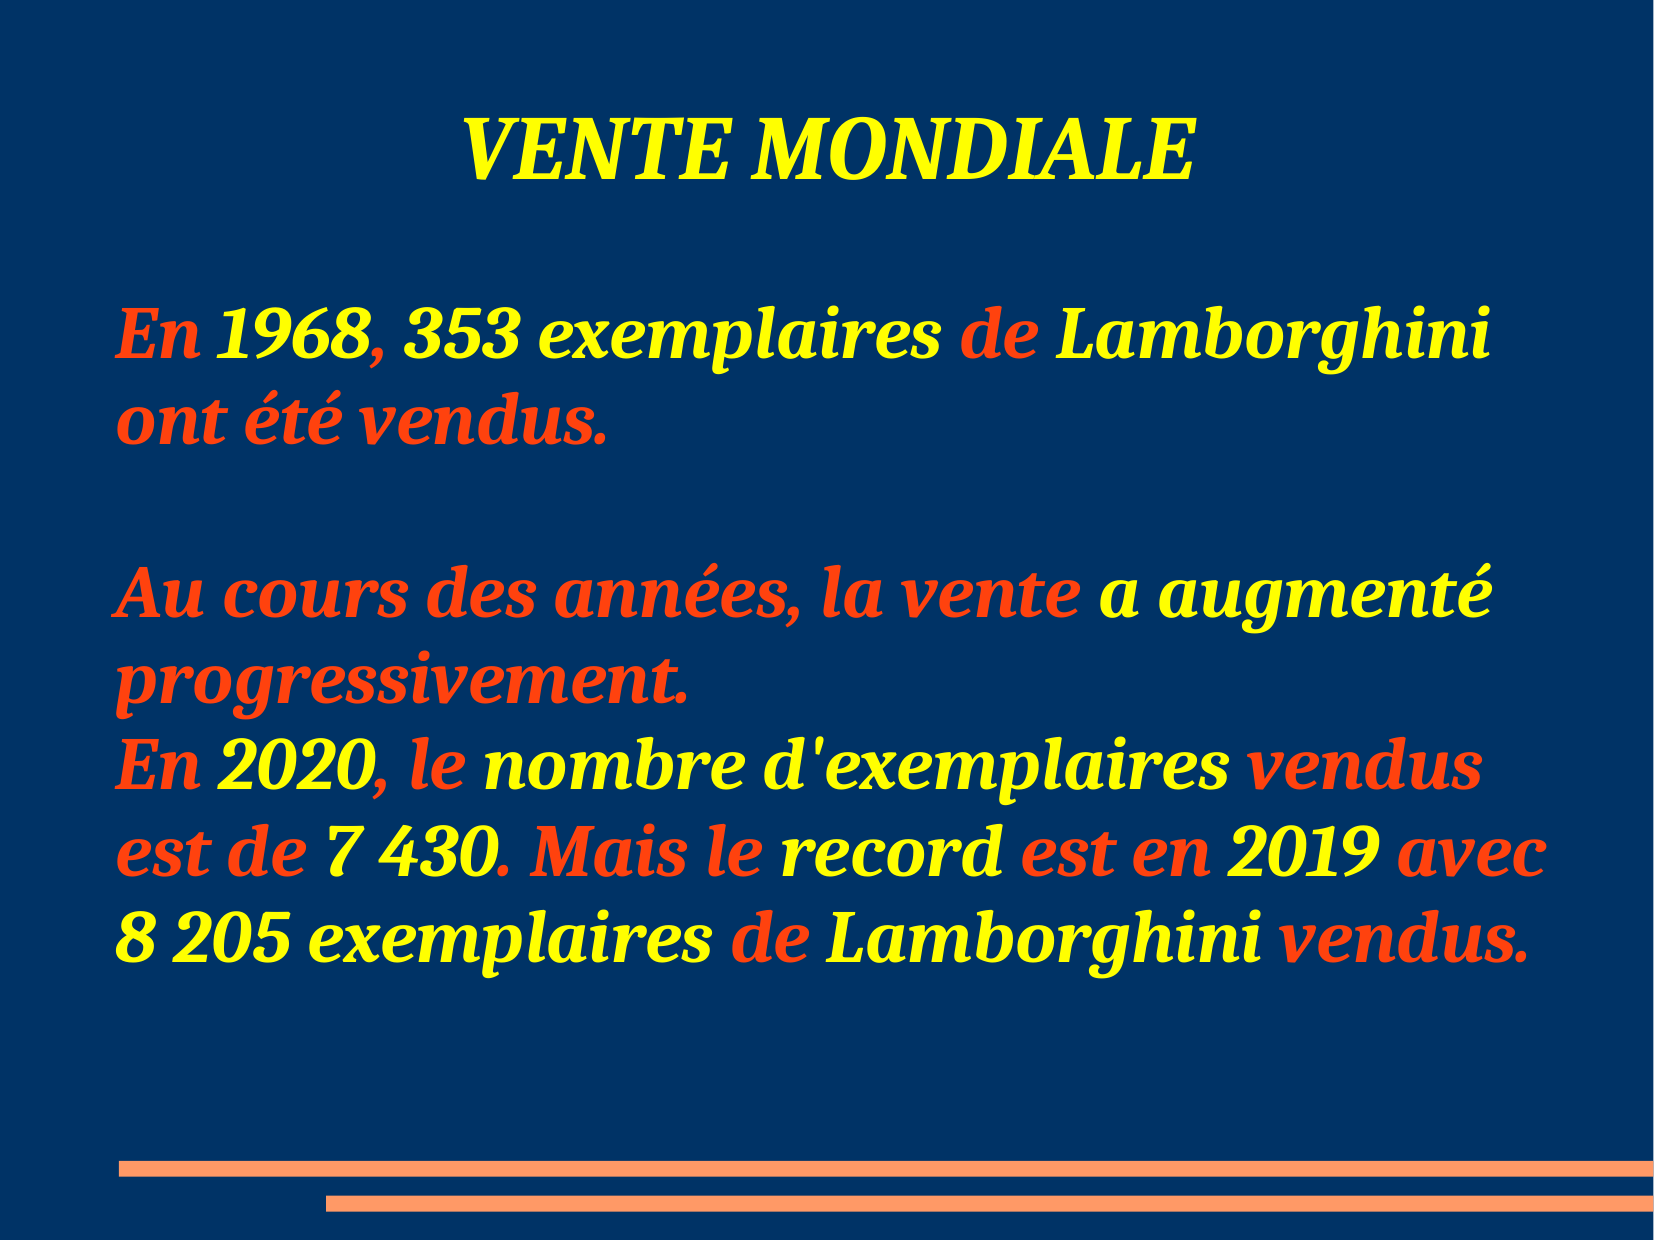

VENTE MONDIALE
# En 1968, 353 exemplaires de Lamborghini ont été vendus. Au cours des années, la vente a augmenté progressivement. En 2020, le nombre d'exemplaires vendus est de 7 430. Mais le record est en 2019 avec 8 205 exemplaires de Lamborghini vendus.